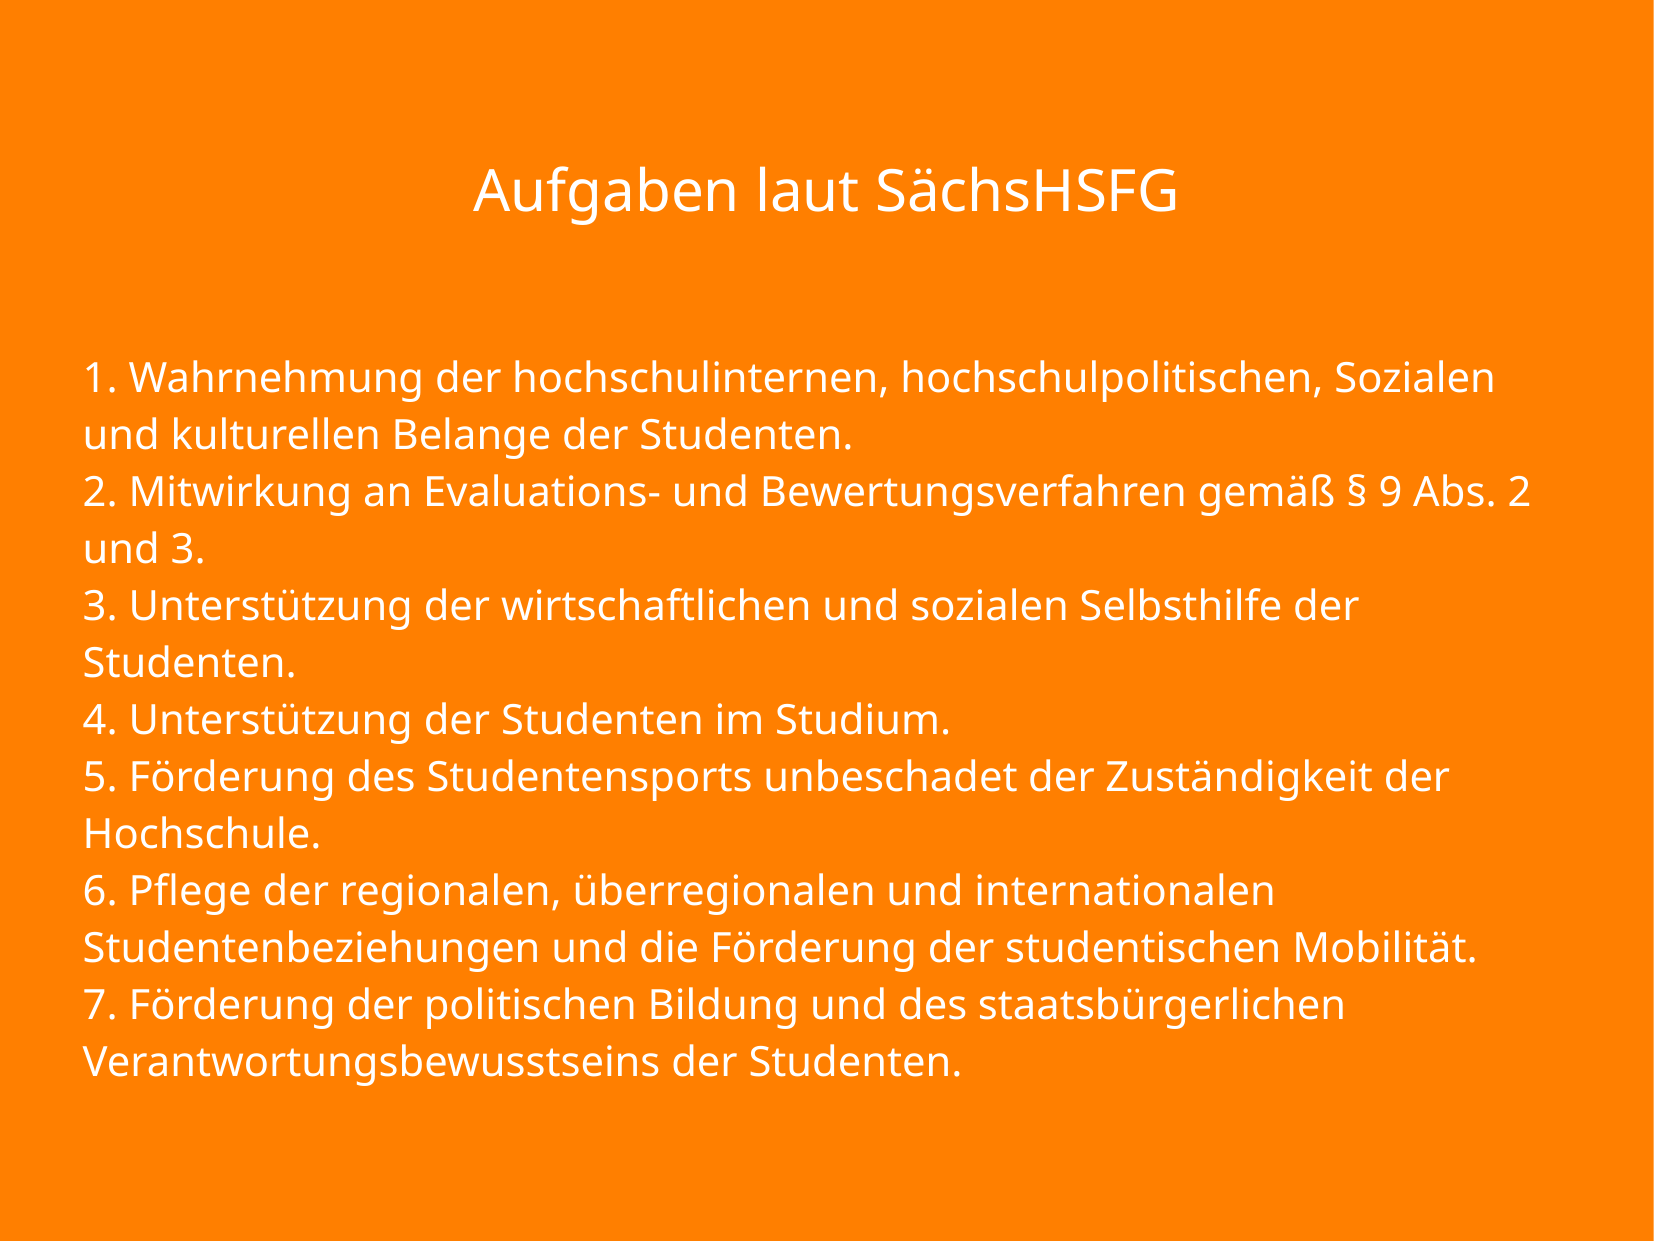

# Aufgaben laut SächsHSFG
1. Wahrnehmung der hochschulinternen, hochschulpolitischen, Sozialen und kulturellen Belange der Studenten.
2. Mitwirkung an Evaluations- und Bewertungsverfahren gemäß § 9 Abs. 2 und 3.
3. Unterstützung der wirtschaftlichen und sozialen Selbsthilfe der Studenten.
4. Unterstützung der Studenten im Studium.
5. Förderung des Studentensports unbeschadet der Zuständigkeit der Hochschule.
6. Pflege der regionalen, überregionalen und internationalen Studentenbeziehungen und die Förderung der studentischen Mobilität.
7. Förderung der politischen Bildung und des staatsbürgerlichen Verantwortungsbewusstseins der Studenten.